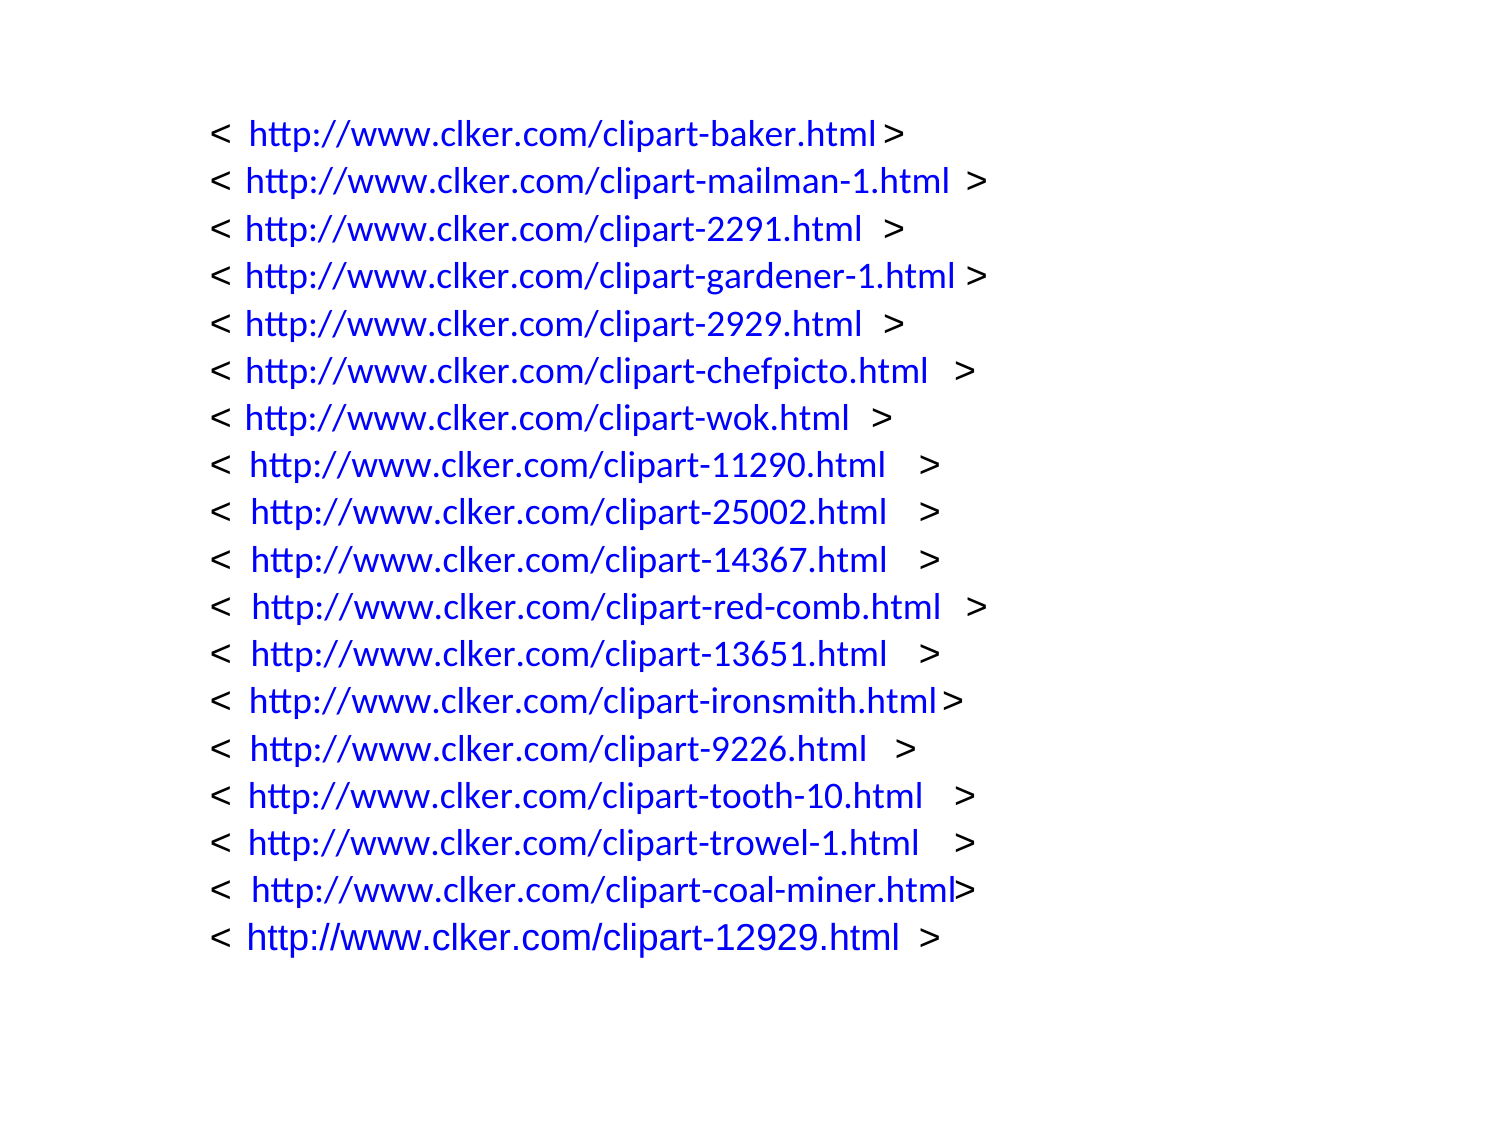

<
http://www.clker.com/clipart-baker.html
>
<
http://www.clker.com/clipart-mailman-1.html
>
<
http://www.clker.com/clipart-2291.html
>
<
http://www.clker.com/clipart-gardener-1.html
>
<
http://www.clker.com/clipart-2929.html
>
<
http://www.clker.com/clipart-chefpicto.html
>
<
http://www.clker.com/clipart-wok.html
>
<
http://www.clker.com/clipart-11290.html
>
<
http://www.clker.com/clipart-25002.html
>
<
http://www.clker.com/clipart-14367.html
>
<
http://www.clker.com/clipart-red-comb.html
>
<
http://www.clker.com/clipart-13651.html
>
<
http://www.clker.com/clipart-ironsmith.html
>
<
http://www.clker.com/clipart-9226.html
>
<
http://www.clker.com/clipart-tooth-10.html
>
<
http://www.clker.com/clipart-trowel-1.html
>
<
http://www.clker.com/clipart-coal-miner.html
>
<
http://www.clker.com/clipart-12929.html
>